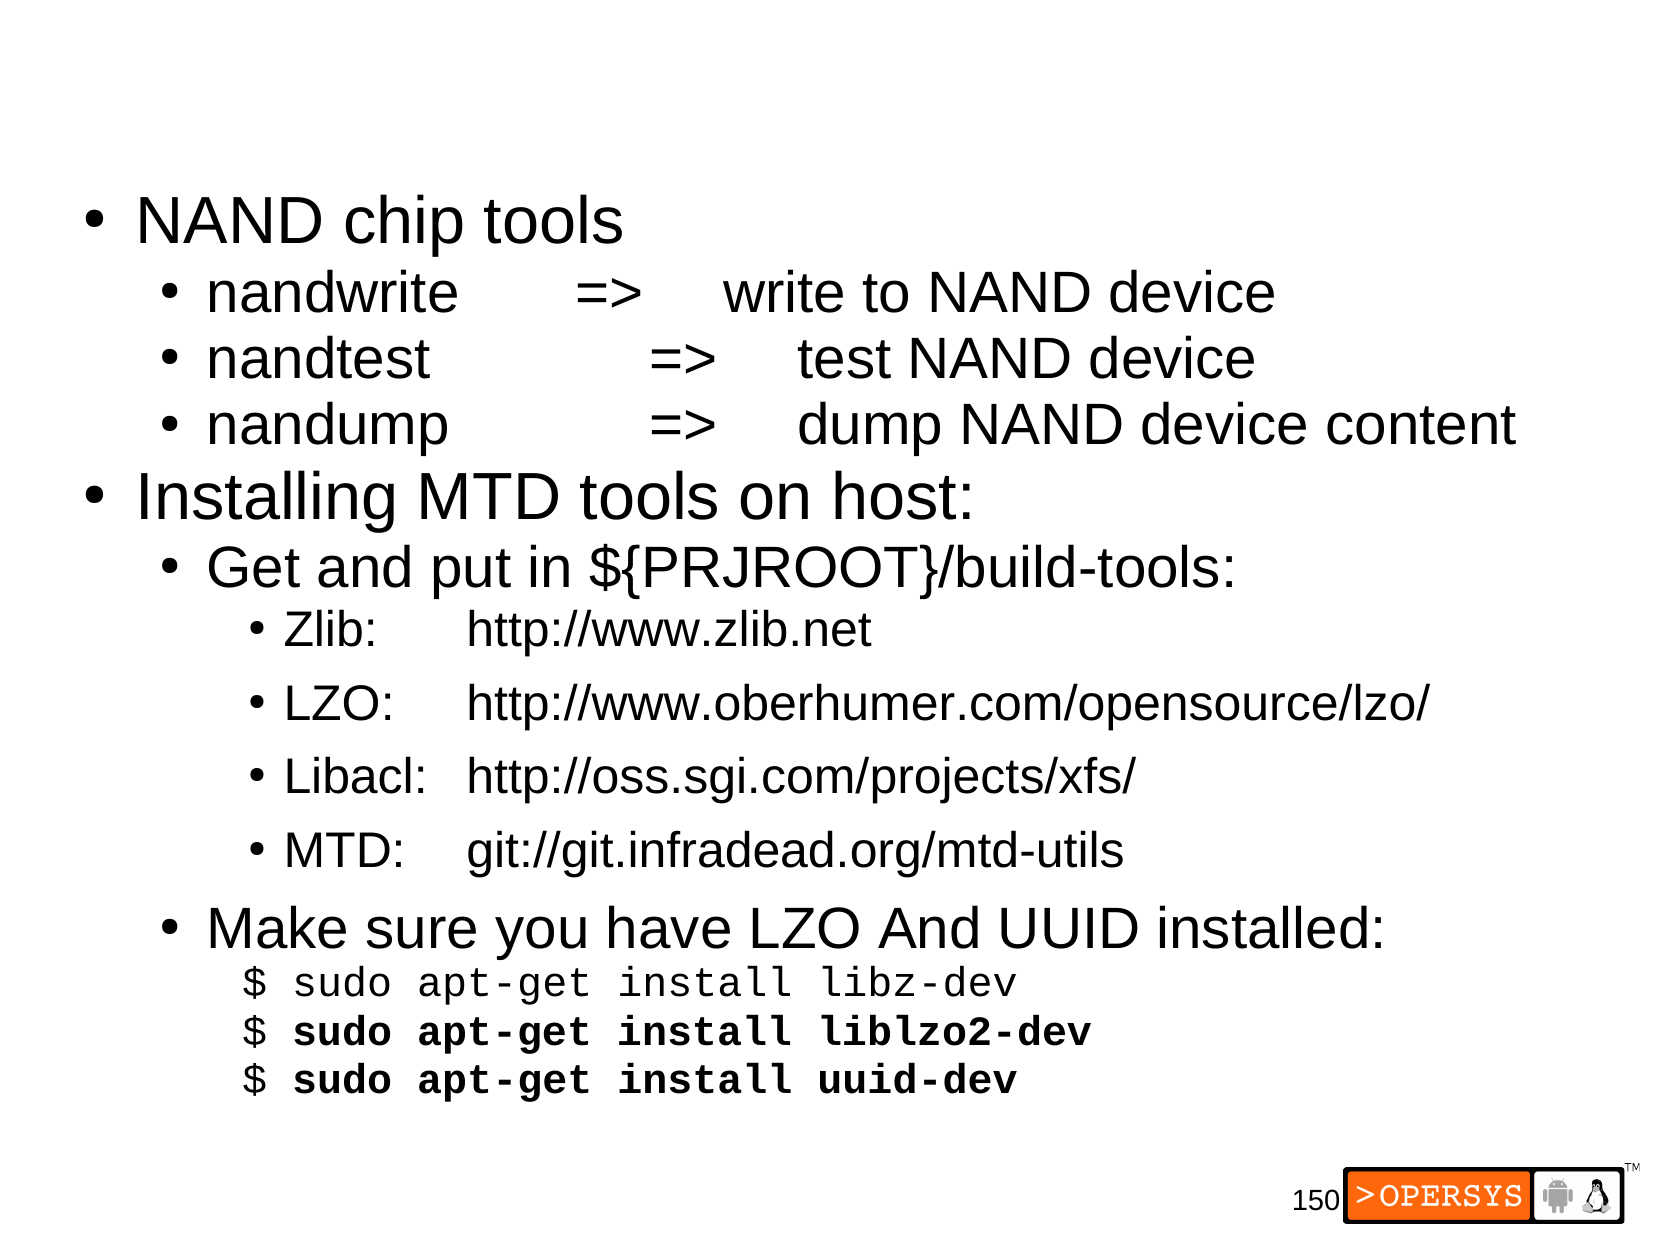

# NAND chip tools
nandwrite		=>		write to NAND device
nandtest			=>		test NAND device
nandump			=>		dump NAND device content
Installing MTD tools on host:
Get and put in ${PRJROOT}/build-tools:
Zlib:		http://www.zlib.net
LZO: 	http://www.oberhumer.com/opensource/lzo/
Libacl:	http://oss.sgi.com/projects/xfs/
MTD:	git://git.infradead.org/mtd-utils
Make sure you have LZO And UUID installed:
$ sudo apt-get install libz-dev
$ sudo apt-get install liblzo2-dev
$ sudo apt-get install uuid-dev